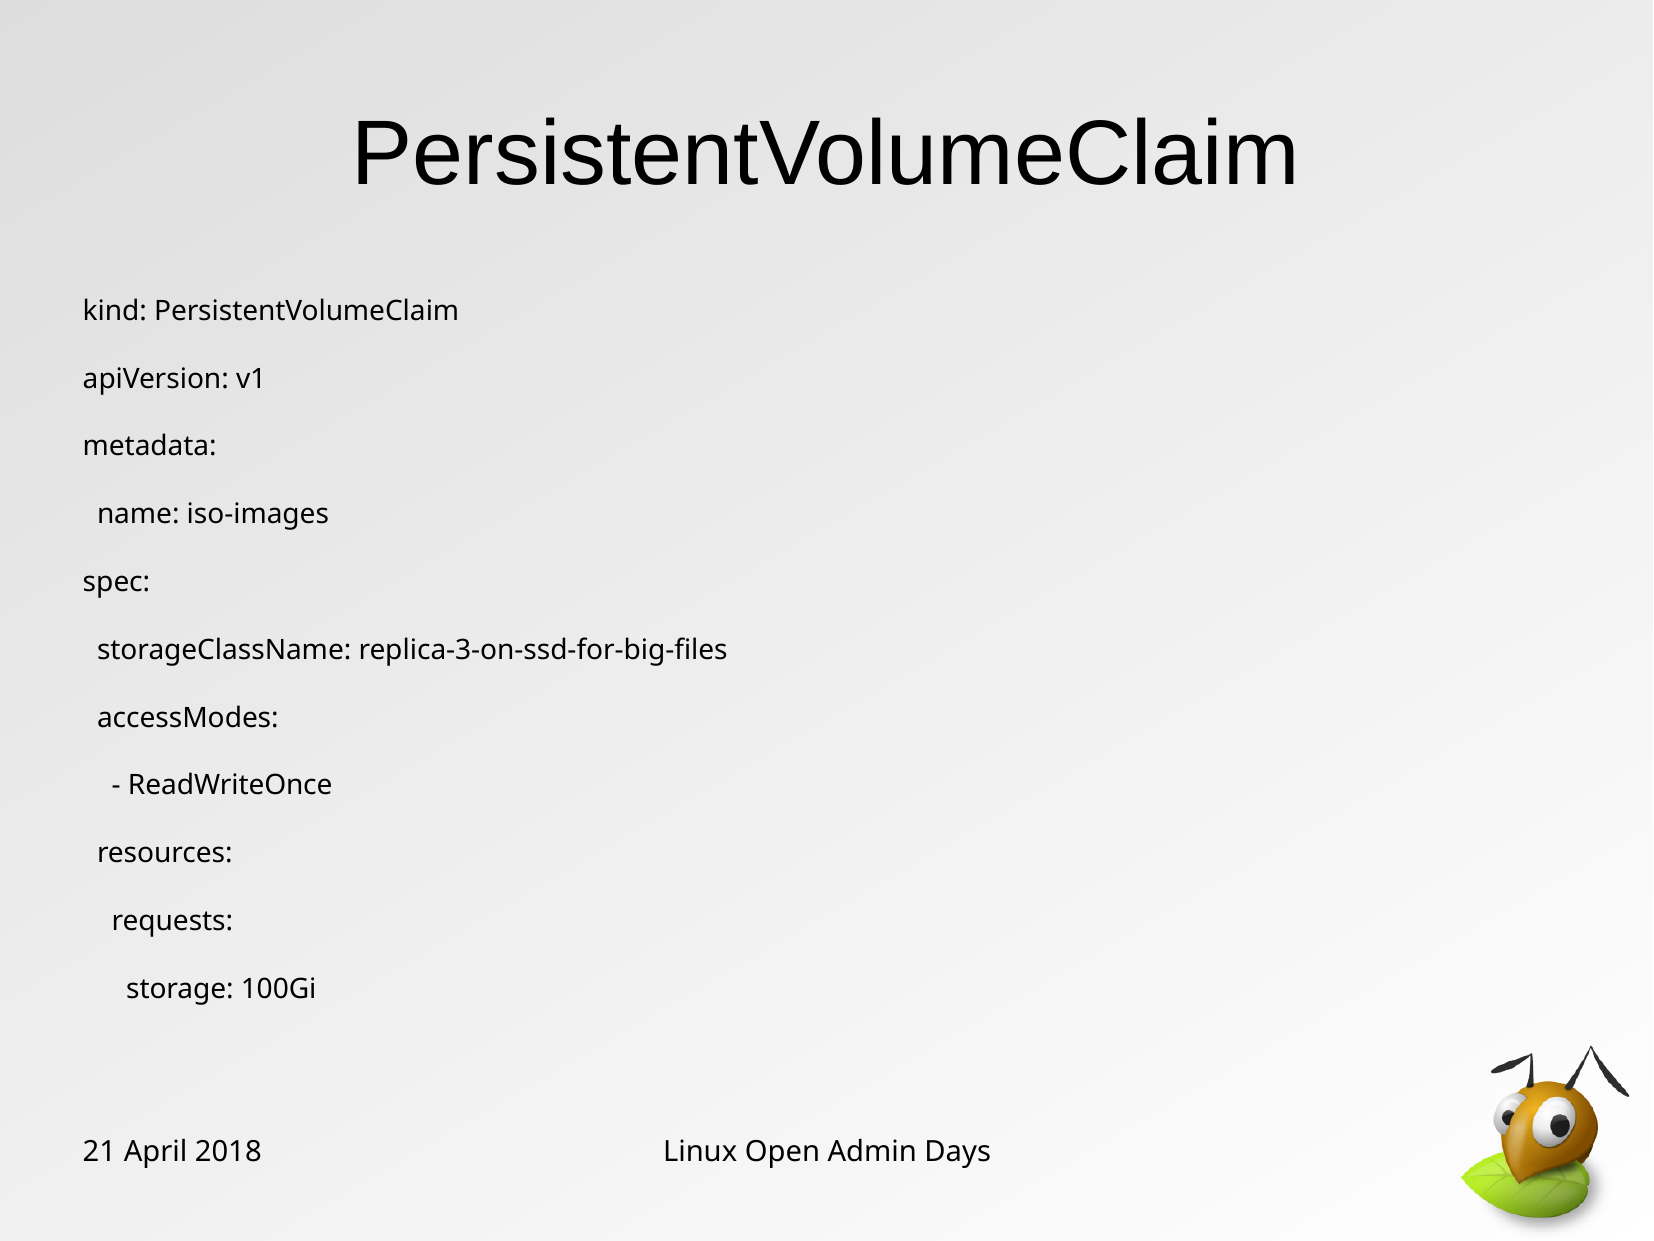

# PersistentVolumeClaim
kind: PersistentVolumeClaim
apiVersion: v1
metadata:
 name: iso-images
spec:
 storageClassName: replica-3-on-ssd-for-big-files
 accessModes:
 - ReadWriteOnce
 resources:
 requests:
 storage: 100Gi
21 April 2018
Linux Open Admin Days